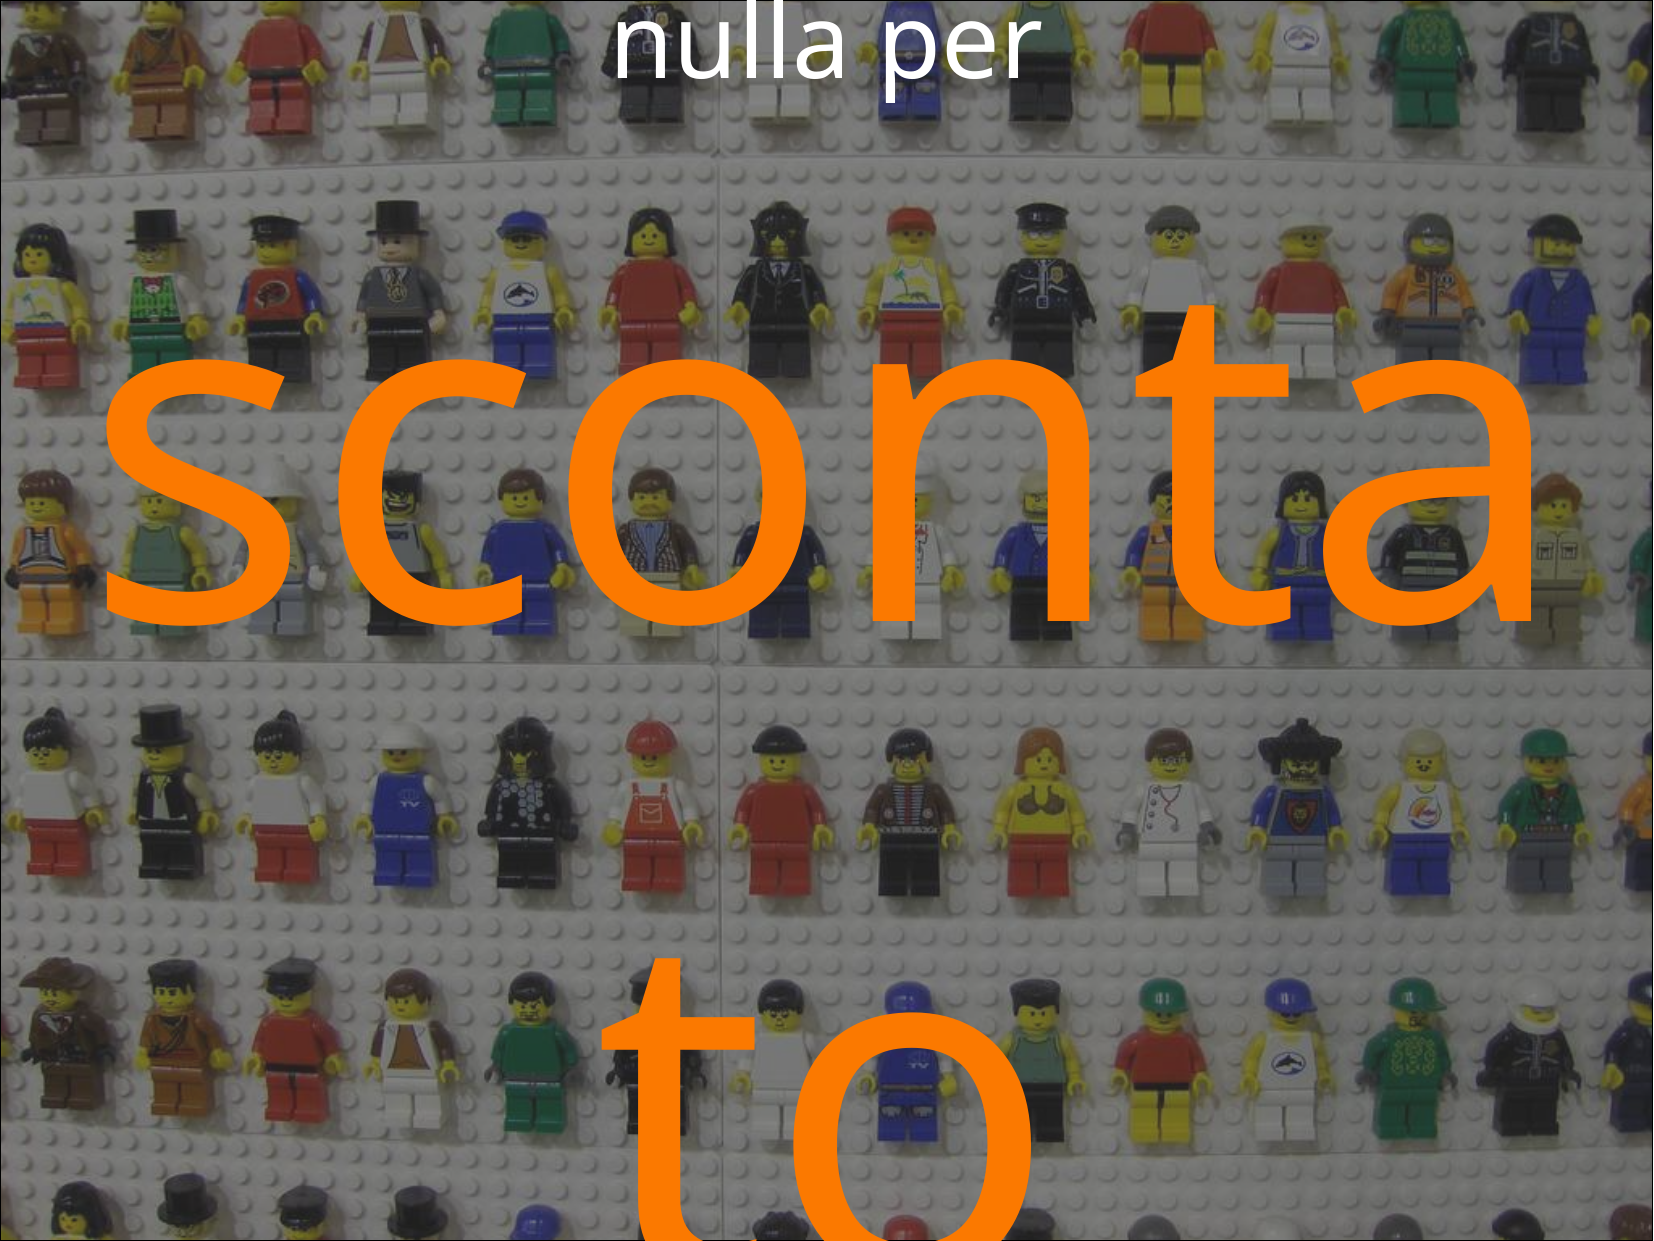

In generale, meglio non dare nulla per
scontato